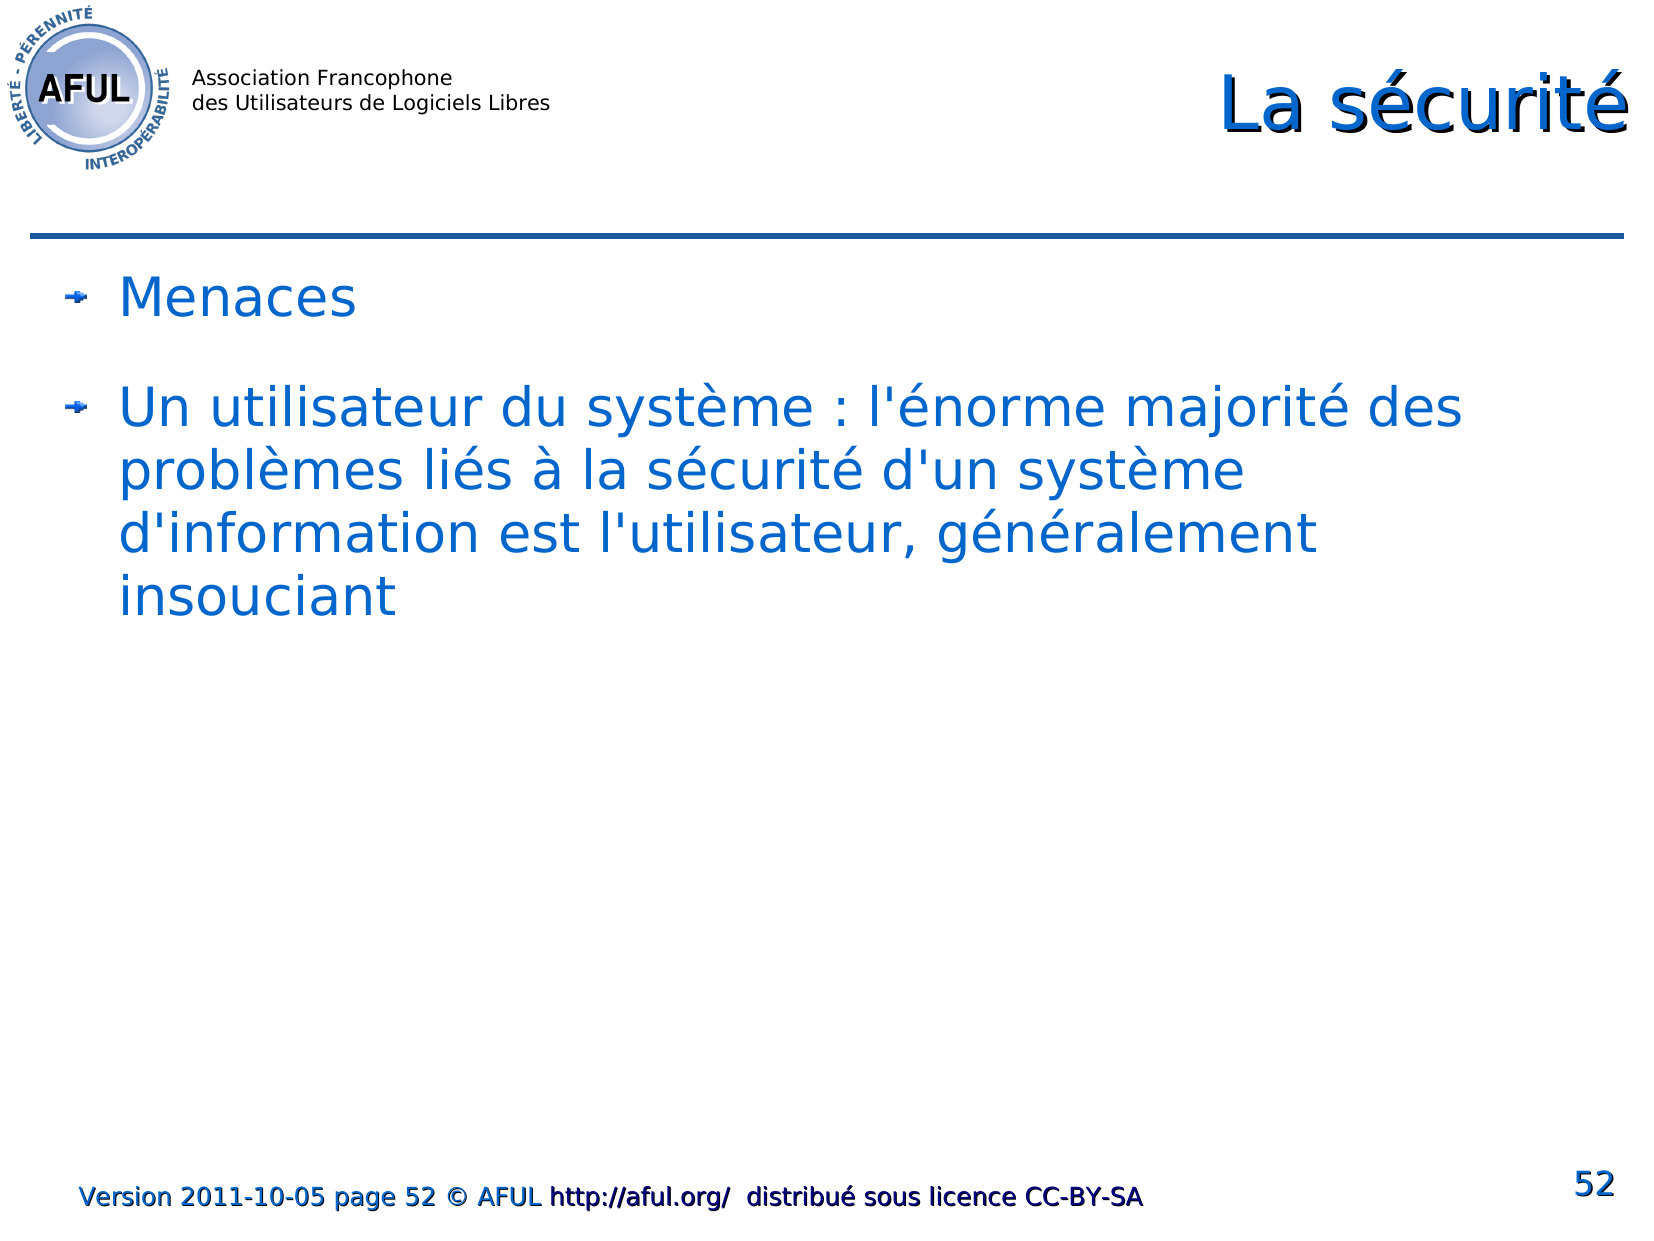

La sécurité
# Menaces
Un utilisateur du système : l'énorme majorité des problèmes liés à la sécurité d'un système d'information est l'utilisateur, généralement insouciant